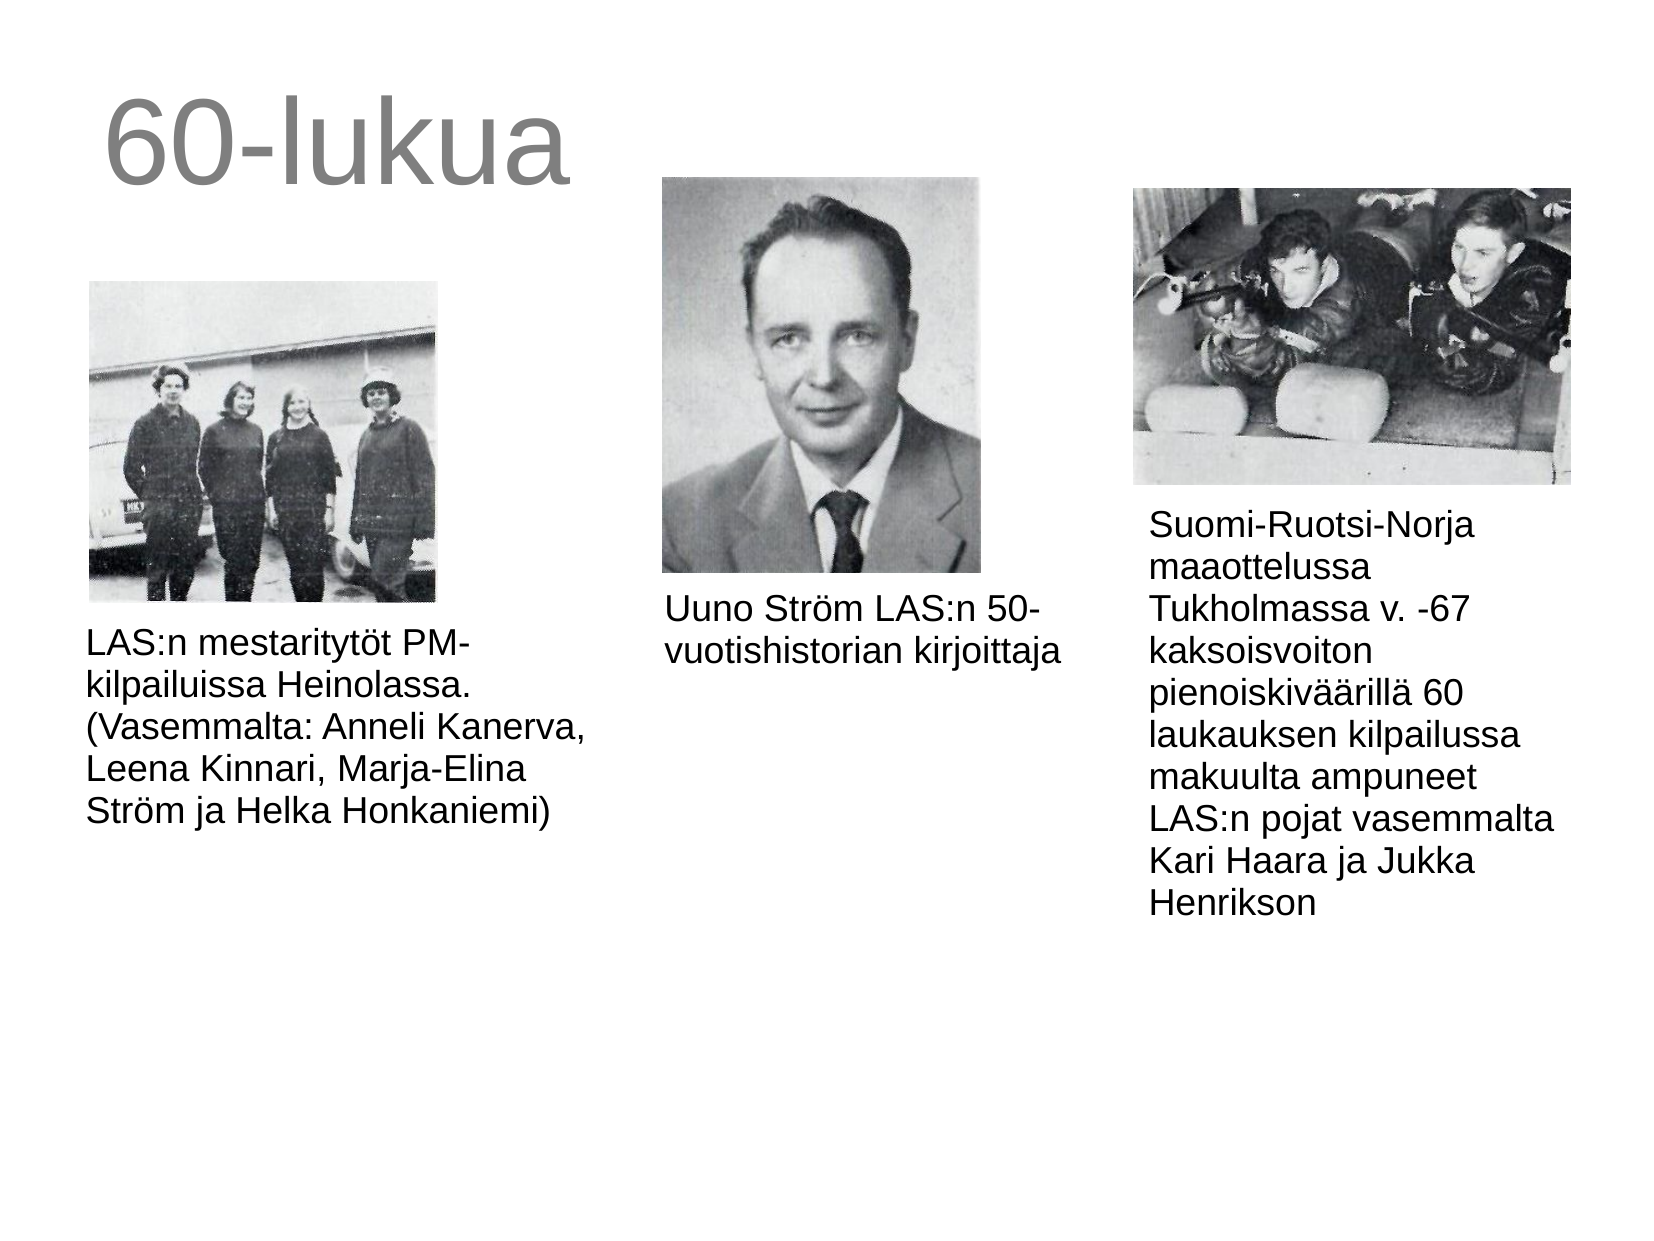

# 60-lukua
Suomi-Ruotsi-Norja maaottelussa Tukholmassa v. -67 kaksoisvoiton pienoiskiväärillä 60 laukauksen kilpailussa makuulta ampuneet LAS:n pojat vasemmalta Kari Haara ja Jukka Henrikson
Uuno Ström LAS:n 50-vuotishistorian kirjoittaja
LAS:n mestaritytöt PM-kilpailuissa Heinolassa. (Vasemmalta: Anneli Kanerva, Leena Kinnari, Marja-Elina Ström ja Helka Honkaniemi)